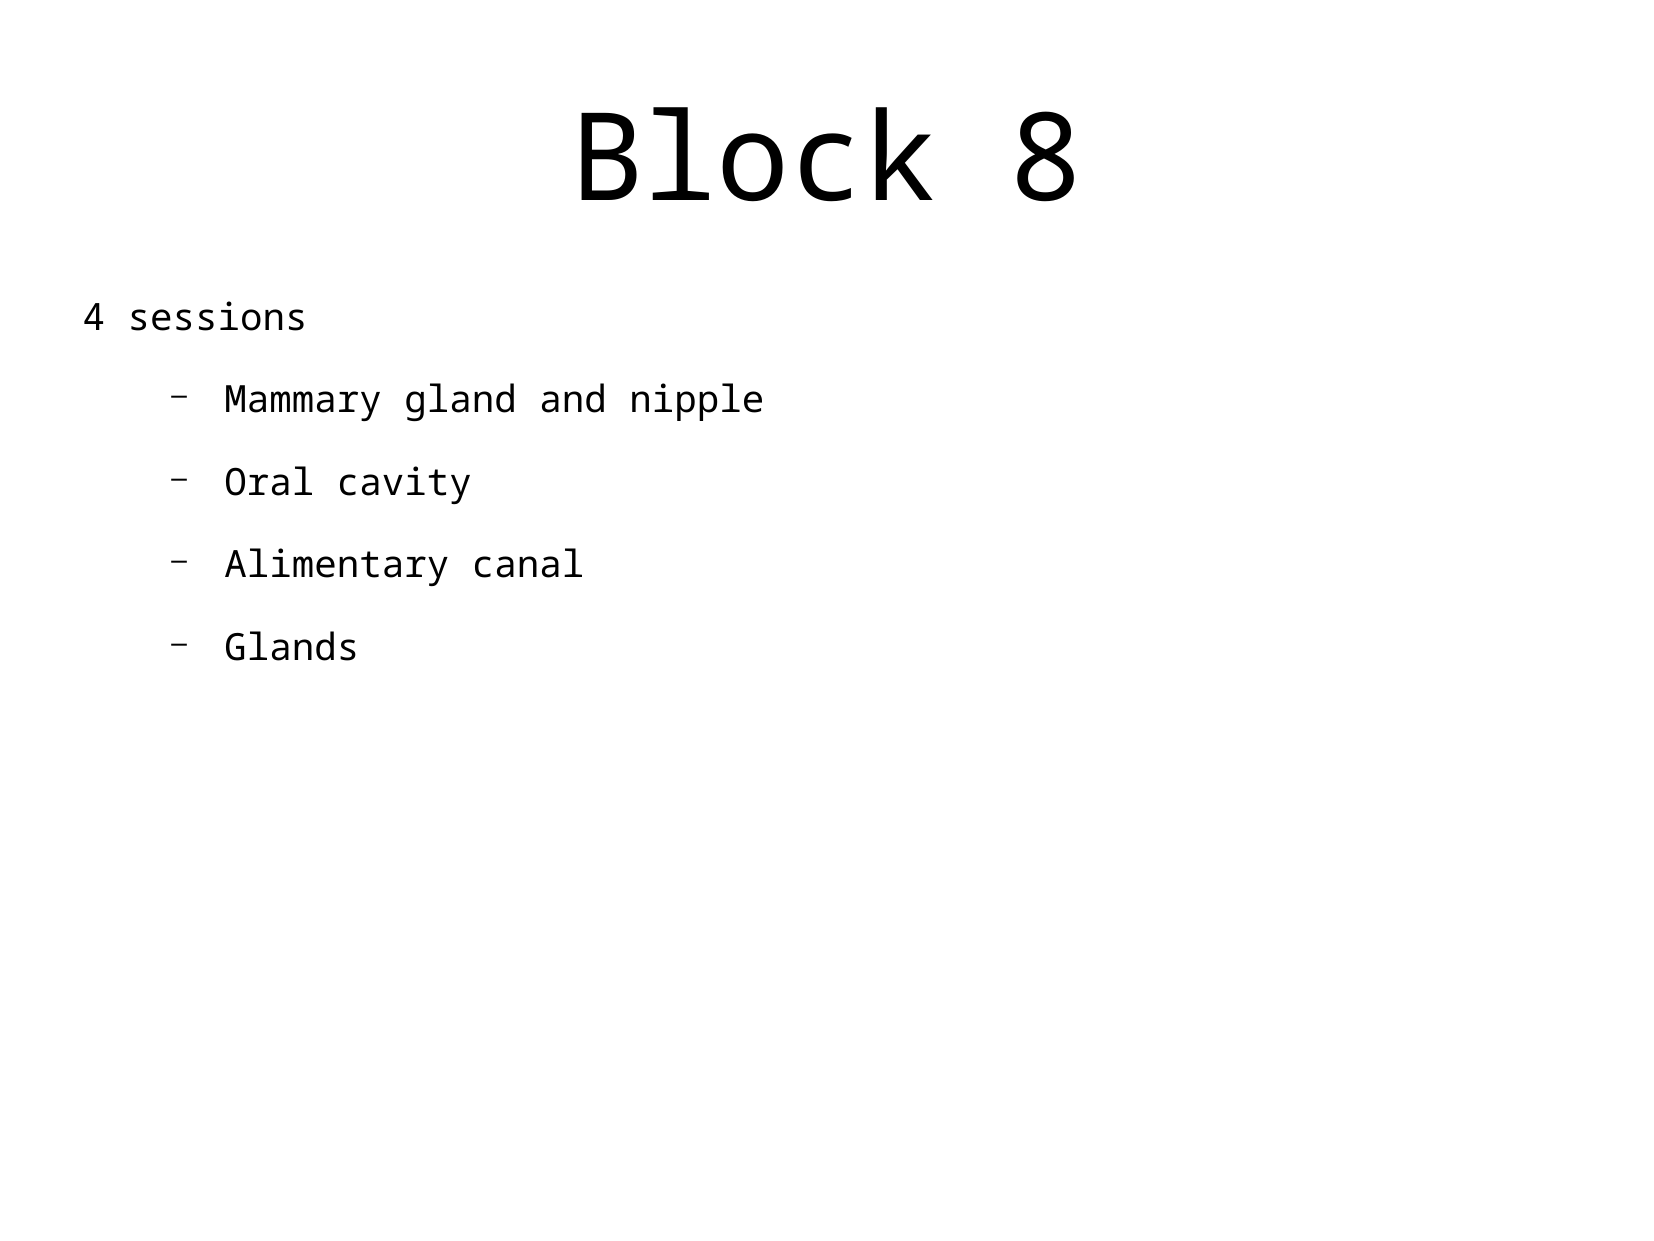

# Block 8
4 sessions
Mammary gland and nipple
Oral cavity
Alimentary canal
Glands